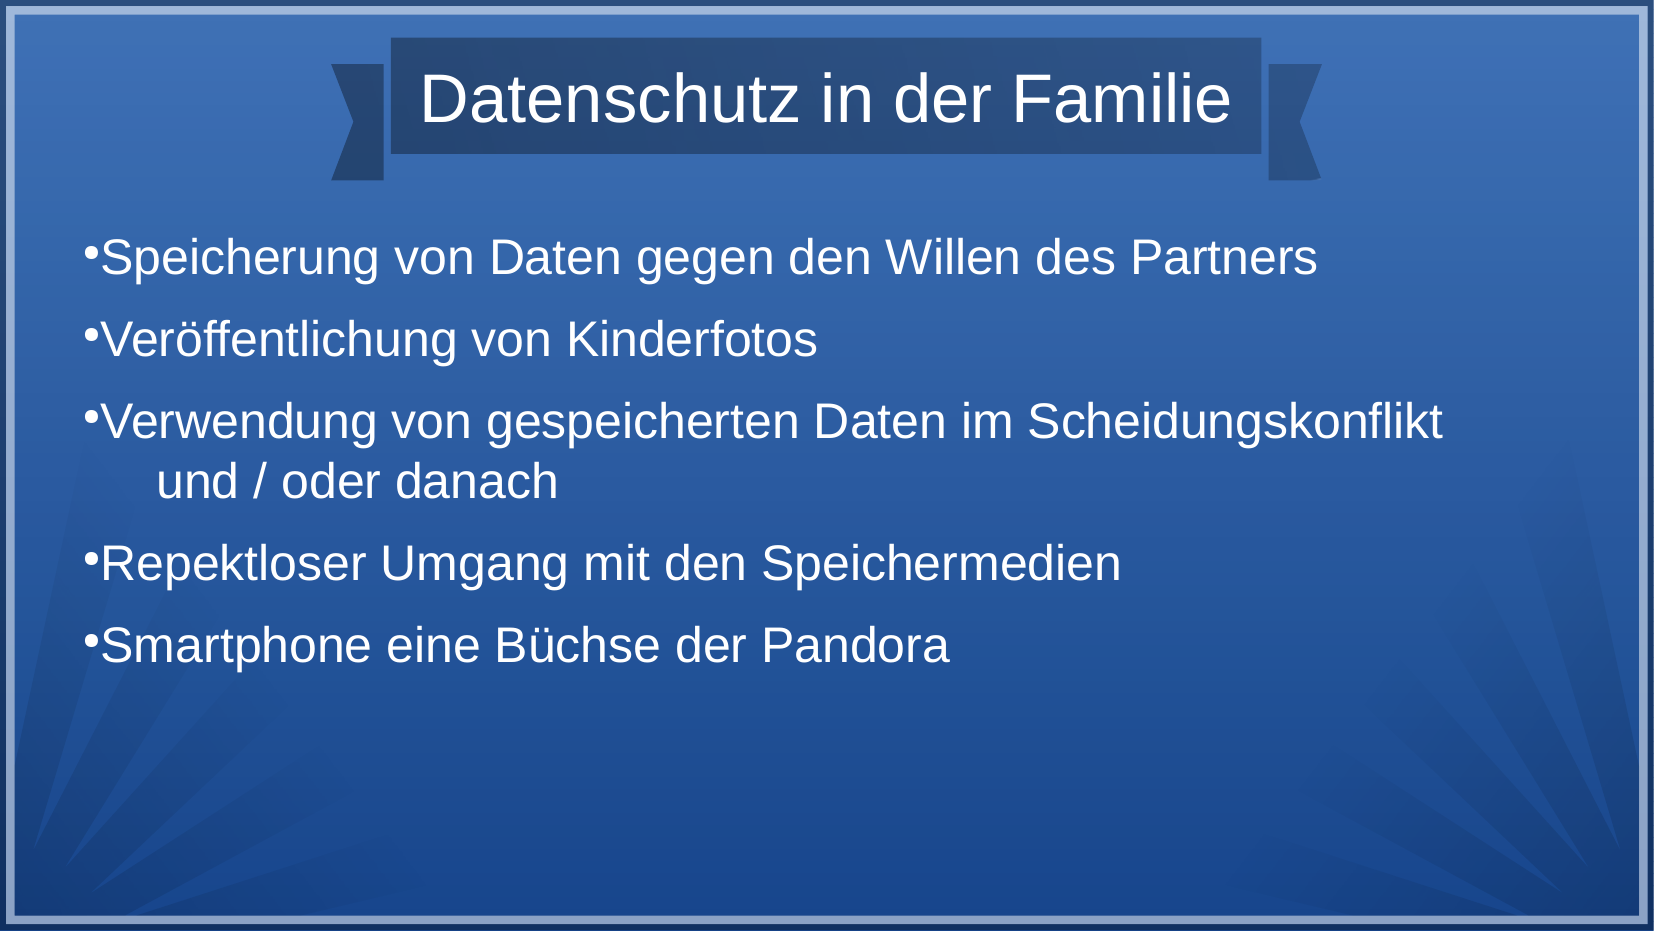

# Datenschutz in der Familie
Speicherung von Daten gegen den Willen des Partners
Veröffentlichung von Kinderfotos
Verwendung von gespeicherten Daten im Scheidungskonflikt 			und / oder danach
Repektloser Umgang mit den Speichermedien
Smartphone eine Büchse der Pandora